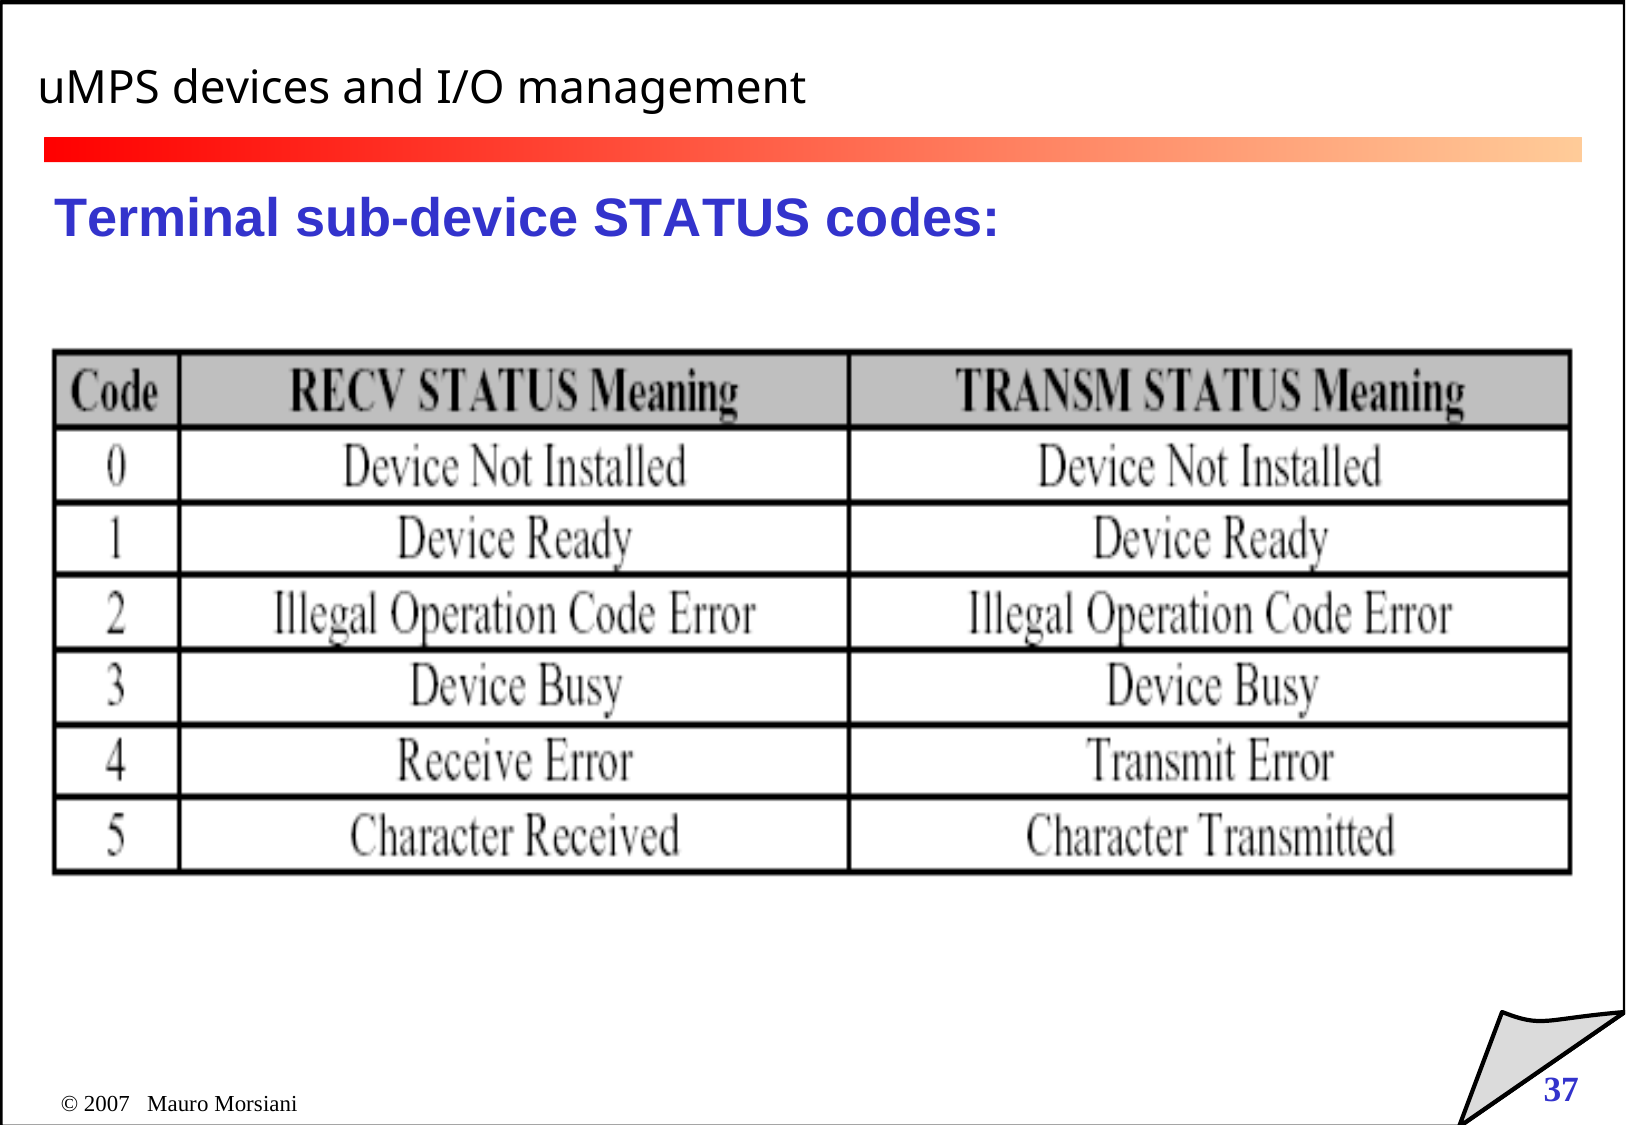

# uMPS devices and I/O management
Terminal sub-device STATUS codes: